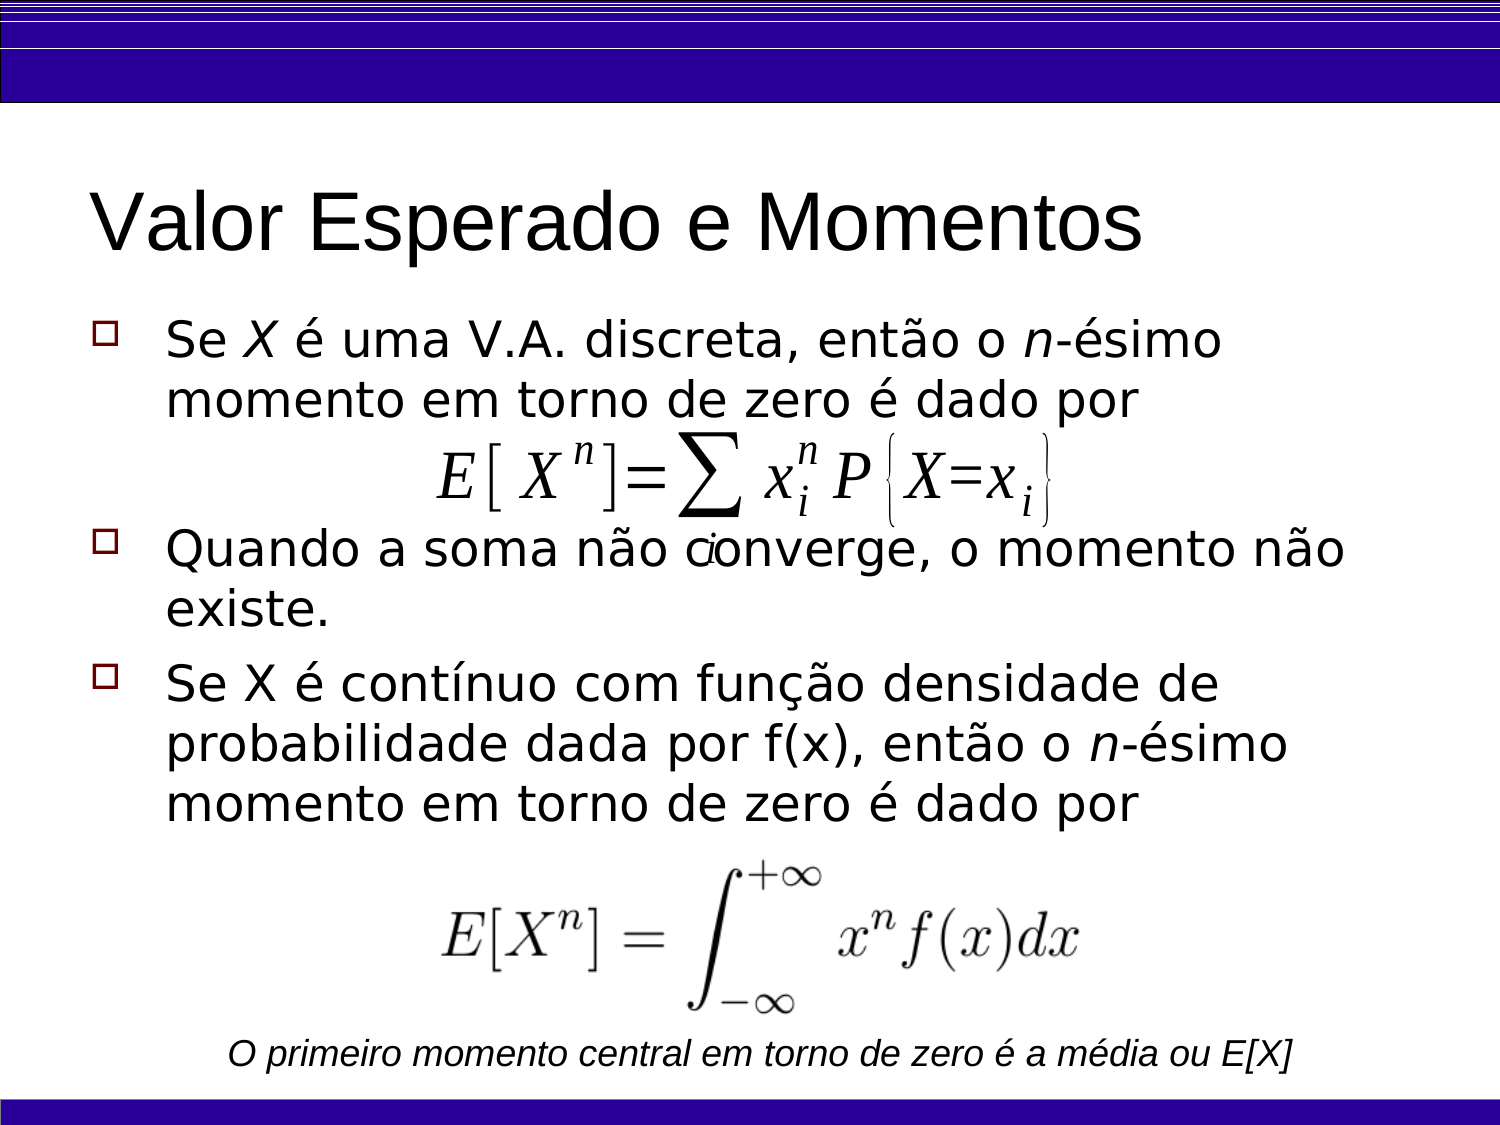

# Valor Esperado e Momentos
Se X é uma V.A. discreta, então o n-ésimo momento em torno de zero é dado por
Quando a soma não converge, o momento não existe.
Se X é contínuo com função densidade de probabilidade dada por f(x), então o n-ésimo momento em torno de zero é dado por
O primeiro momento central em torno de zero é a média ou E[X]